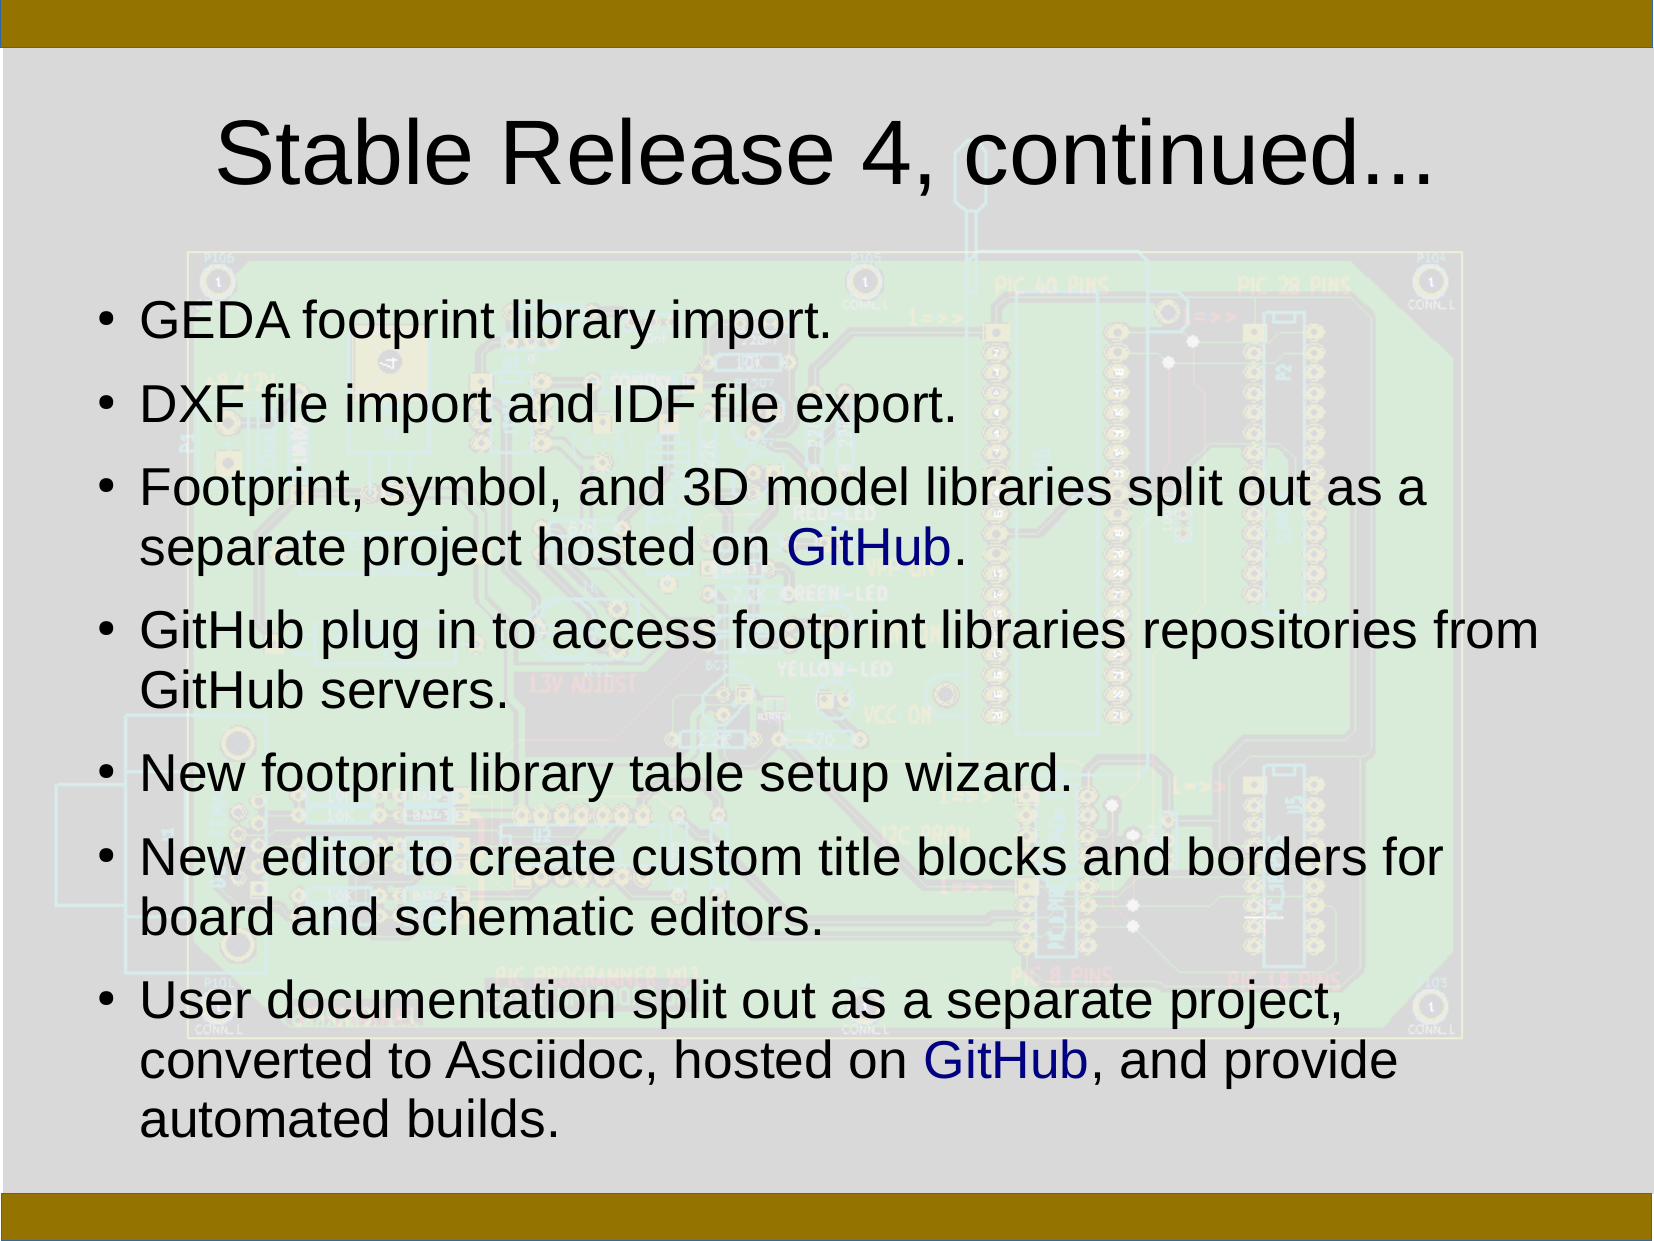

# Stable Release 4, continued...
GEDA footprint library import.
DXF file import and IDF file export.
Footprint, symbol, and 3D model libraries split out as a separate project hosted on GitHub.
GitHub plug in to access footprint libraries repositories from GitHub servers.
New footprint library table setup wizard.
New editor to create custom title blocks and borders for board and schematic editors.
User documentation split out as a separate project, converted to Asciidoc, hosted on GitHub, and provide automated builds.